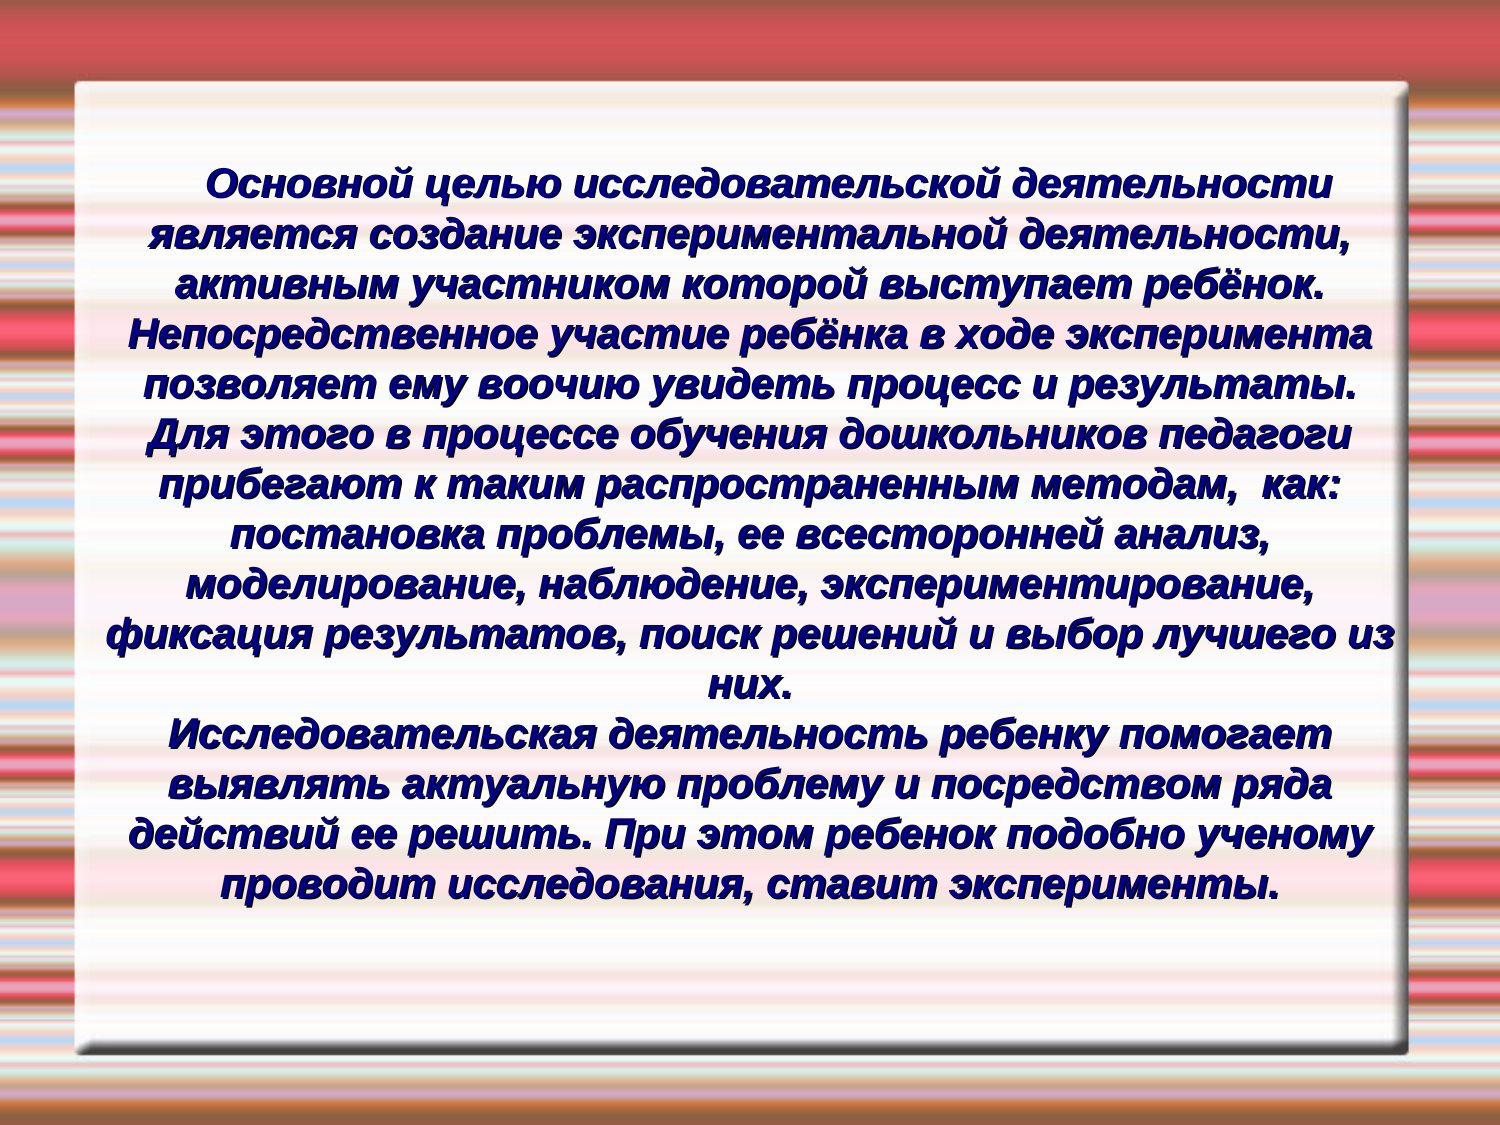

# Основной целью исследовательской деятельности является создание экспериментальной деятельности, активным участником которой выступает ребёнок. Непосредственное участие ребёнка в ходе эксперимента позволяет ему воочию увидеть процесс и результаты. Для этого в процессе обучения дошкольников педагоги прибегают к таким распространенным методам,  как: постановка проблемы, ее всесторонней анализ, моделирование, наблюдение, экспериментирование, фиксация результатов, поиск решений и выбор лучшего из них. Исследовательская деятельность ребенку помогает выявлять актуальную проблему и посредством ряда действий ее решить. При этом ребенок подобно ученому проводит исследования, ставит эксперименты.